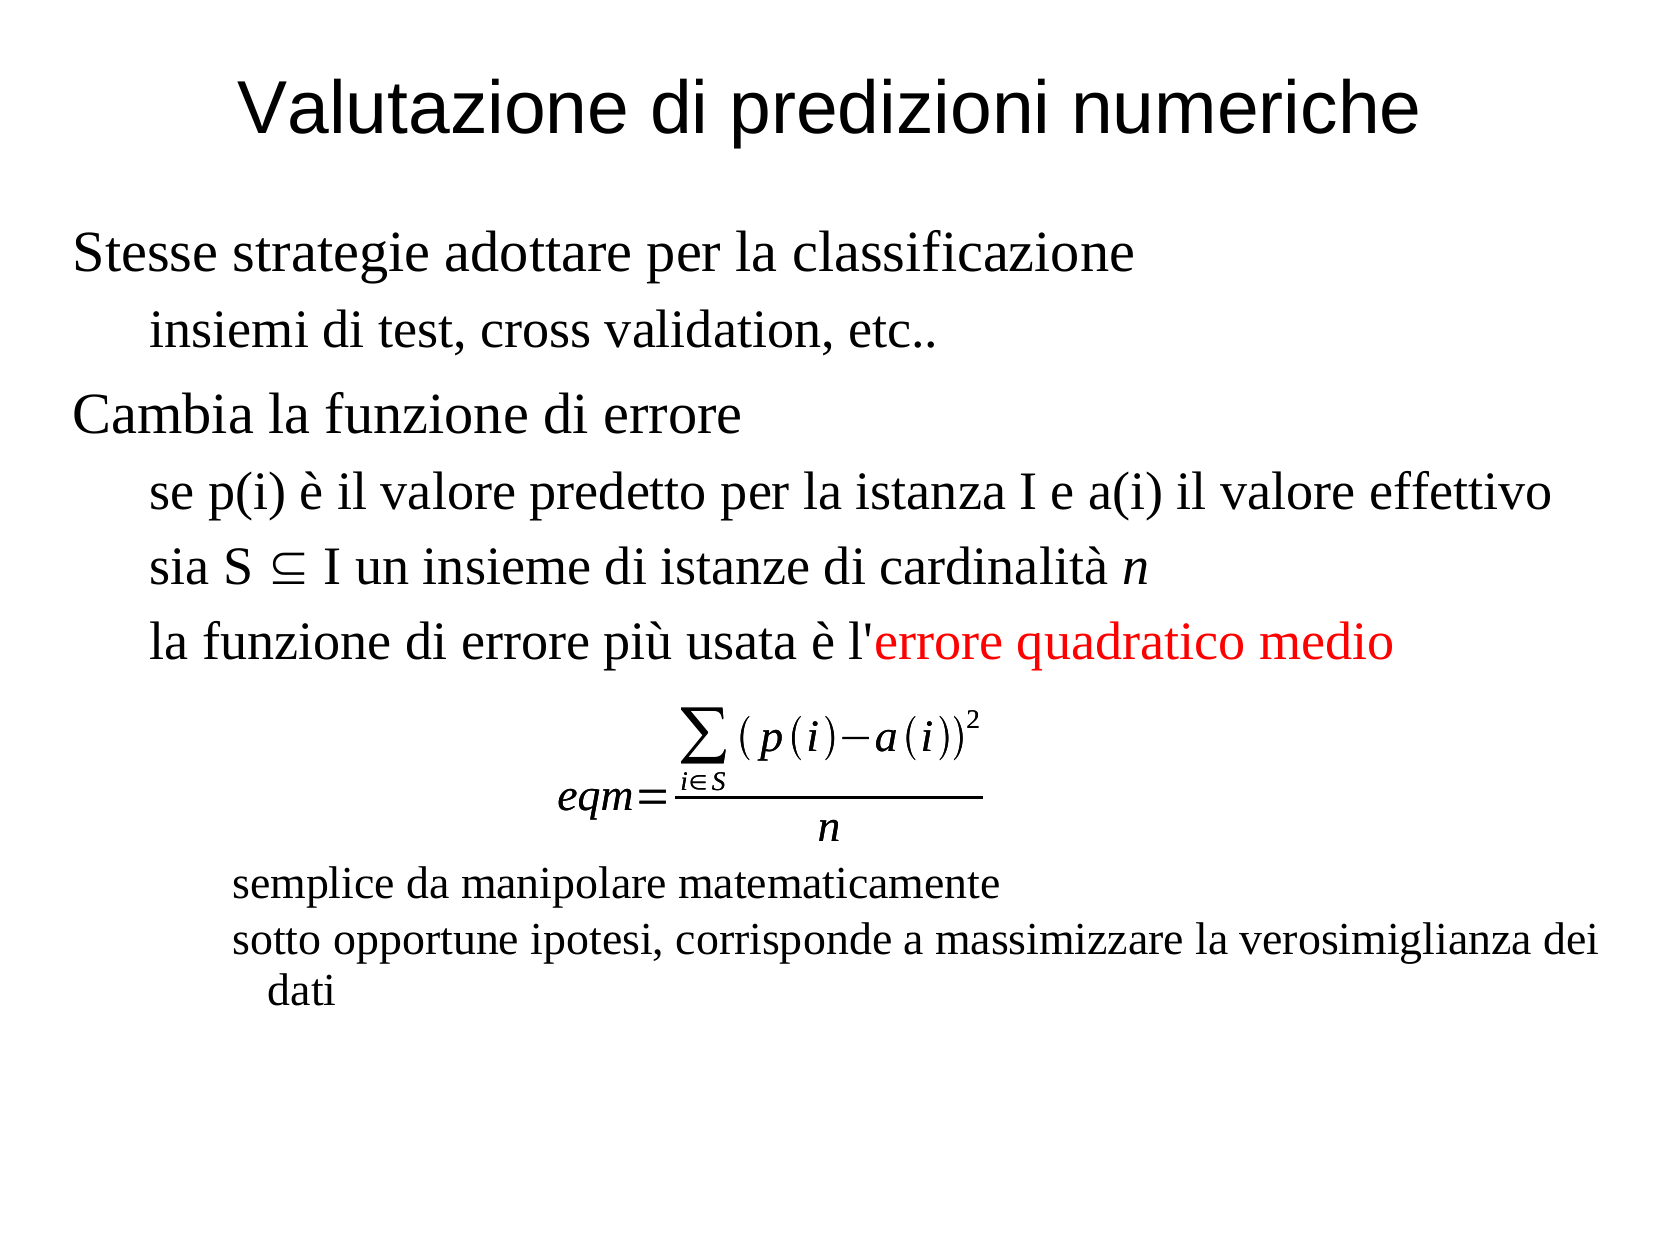

# Valutazione di predizioni numeriche
Stesse strategie adottare per la classificazione
insiemi di test, cross validation, etc..
Cambia la funzione di errore
se p(i) è il valore predetto per la istanza I e a(i) il valore effettivo
sia S ⊆ I un insieme di istanze di cardinalità n
la funzione di errore più usata è l'errore quadratico medio
semplice da manipolare matematicamente
sotto opportune ipotesi, corrisponde a massimizzare la verosimiglianza dei dati